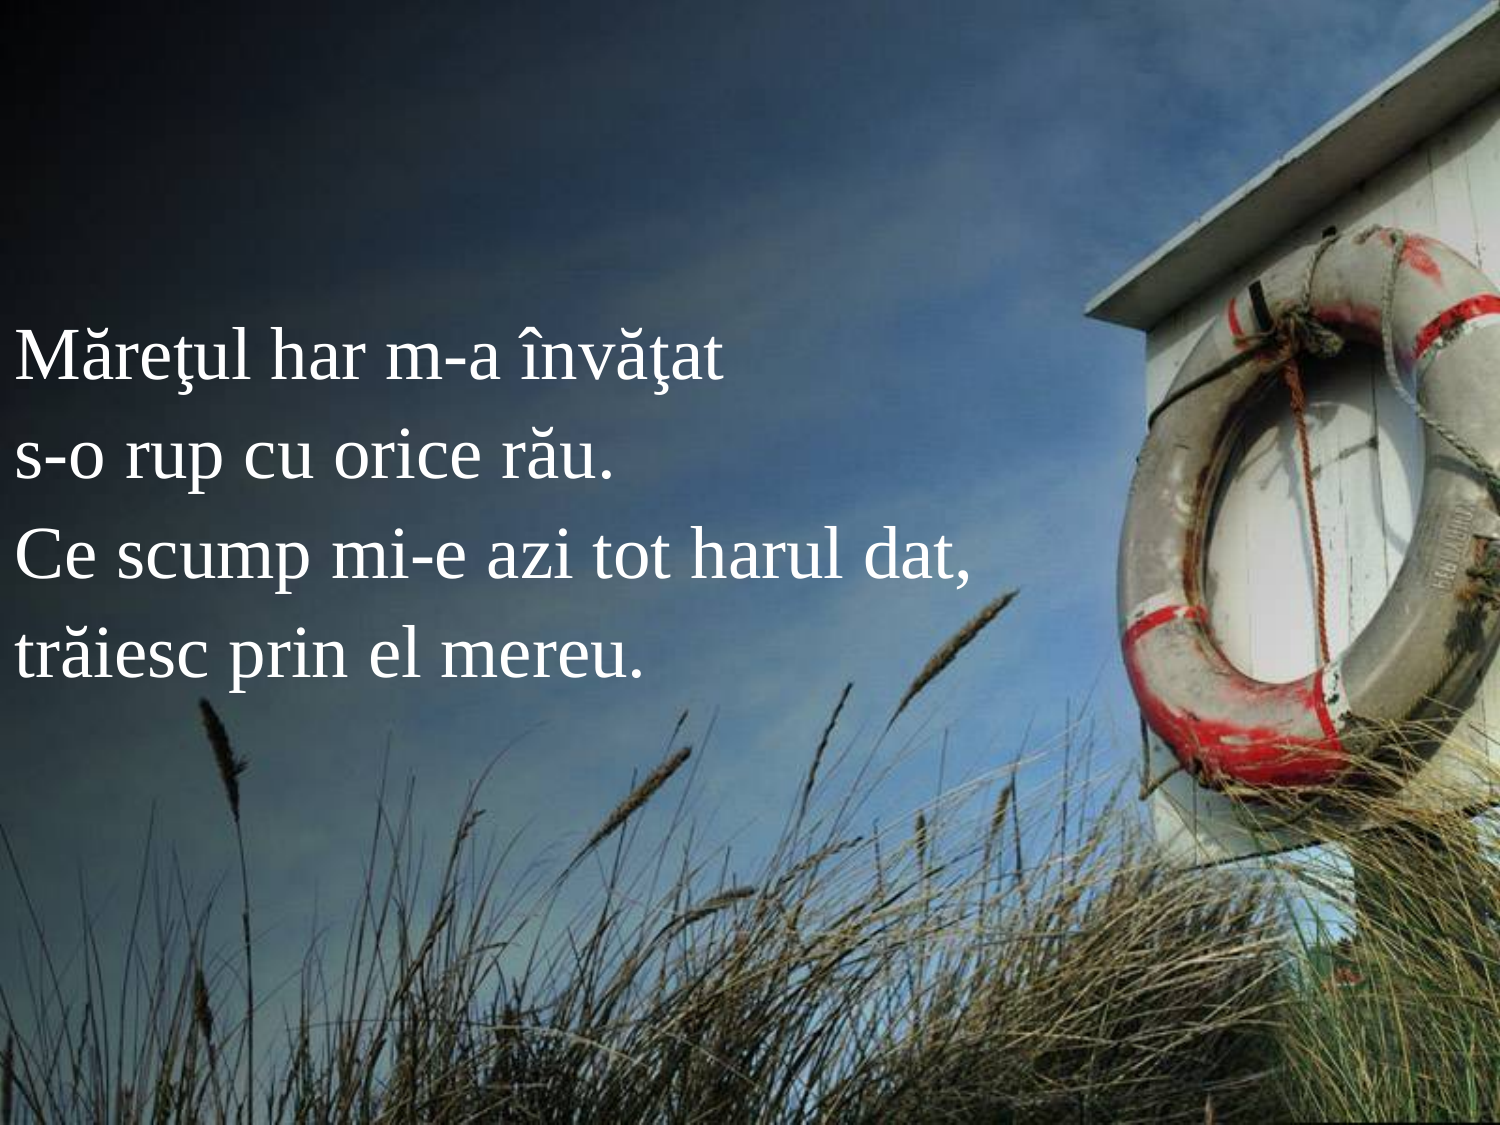

# Măreţul har m-a învăţat s-o rup cu orice rău. Ce scump mi-e azi tot harul dat, trăiesc prin el mereu.